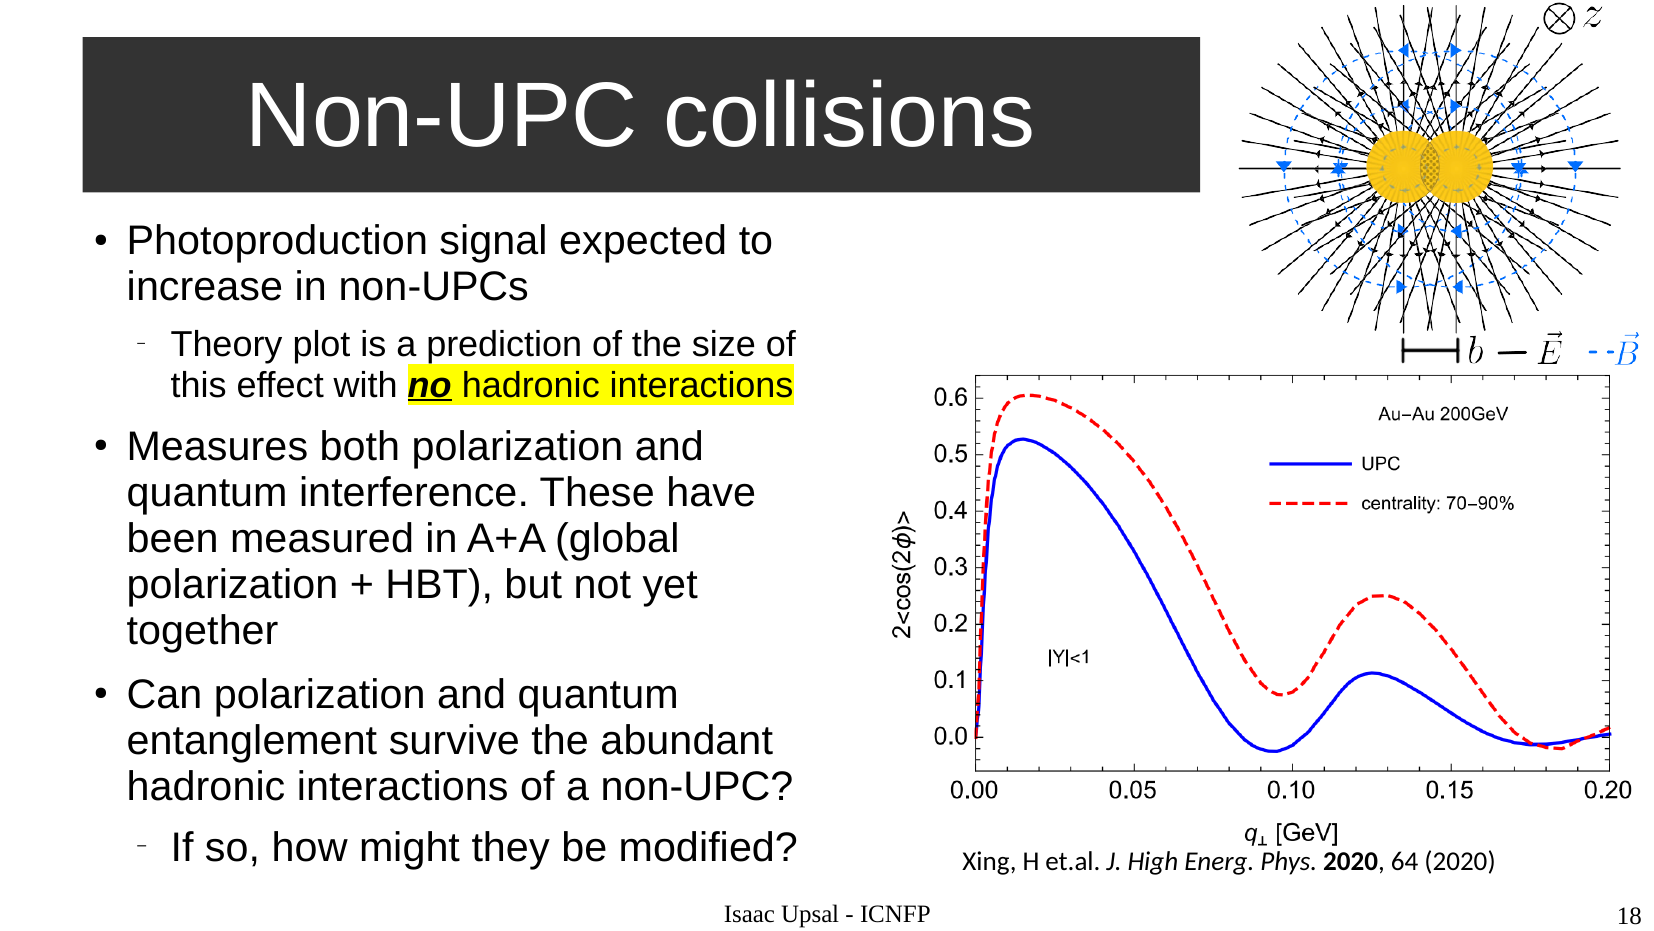

# Non-UPC collisions
Photoproduction signal expected to increase in non-UPCs
Theory plot is a prediction of the size of this effect with no hadronic interactions
Measures both polarization and quantum interference. These have been measured in A+A (global polarization + HBT), but not yet together
Can polarization and quantum entanglement survive the abundant hadronic interactions of a non-UPC?
If so, how might they be modified?
Xing, H et.al. J. High Energ. Phys. 2020, 64 (2020)
Isaac Upsal - ICNFP
18